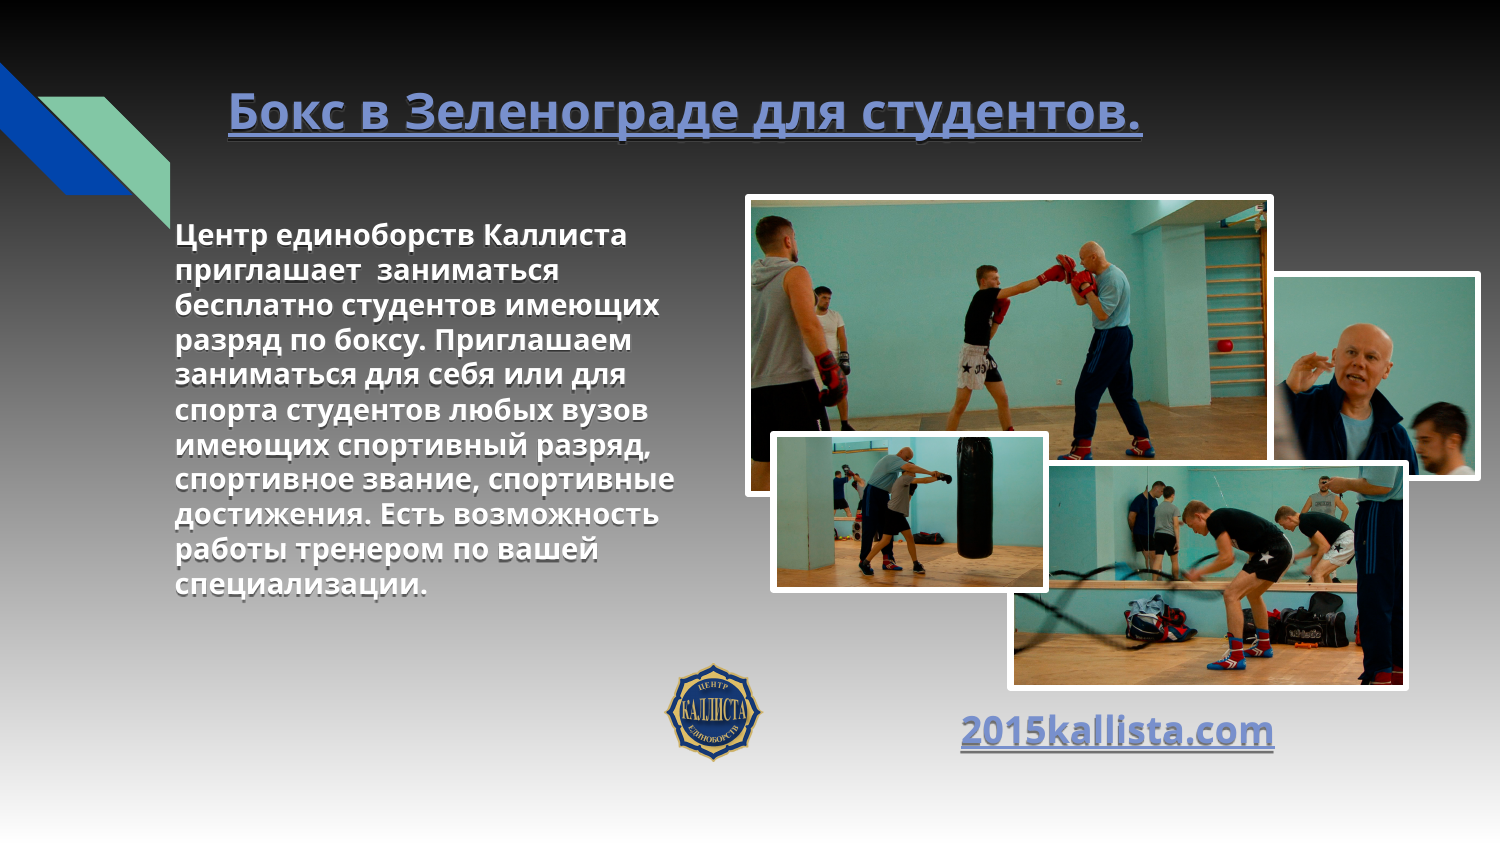

# Бокс в Зеленограде для студентов.
Центр единоборств Каллиста приглашает заниматься бесплатно студентов имеющих разряд по боксу. Приглашаем заниматься для себя или для спорта студентов любых вузов имеющих спортивный разряд, спортивное звание, спортивные достижения. Есть возможность работы тренером по вашей специализации.
2015kallista.com